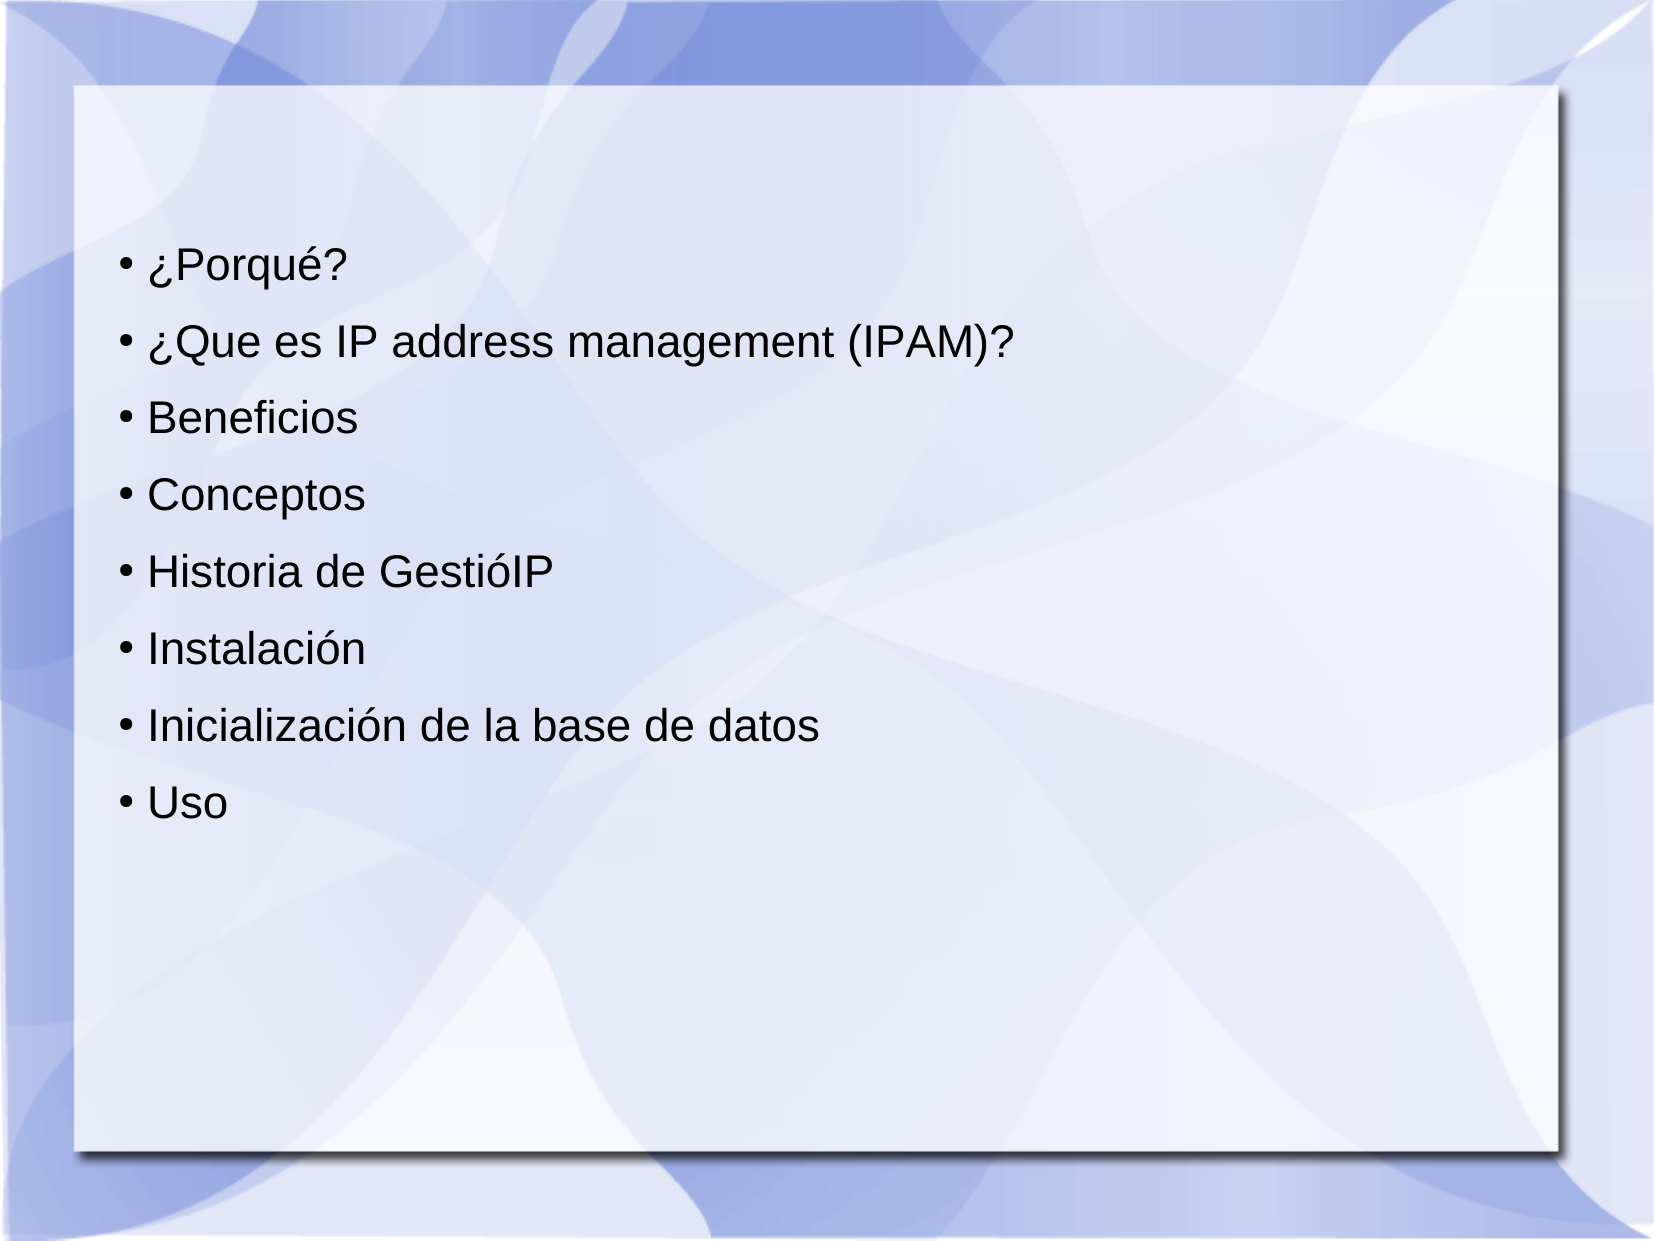

# ¿Porqué?
 ¿Que es IP address management (IPAM)?
 Beneficios
 Conceptos
 Historia de GestióIP
 Instalación
 Inicialización de la base de datos
 Uso